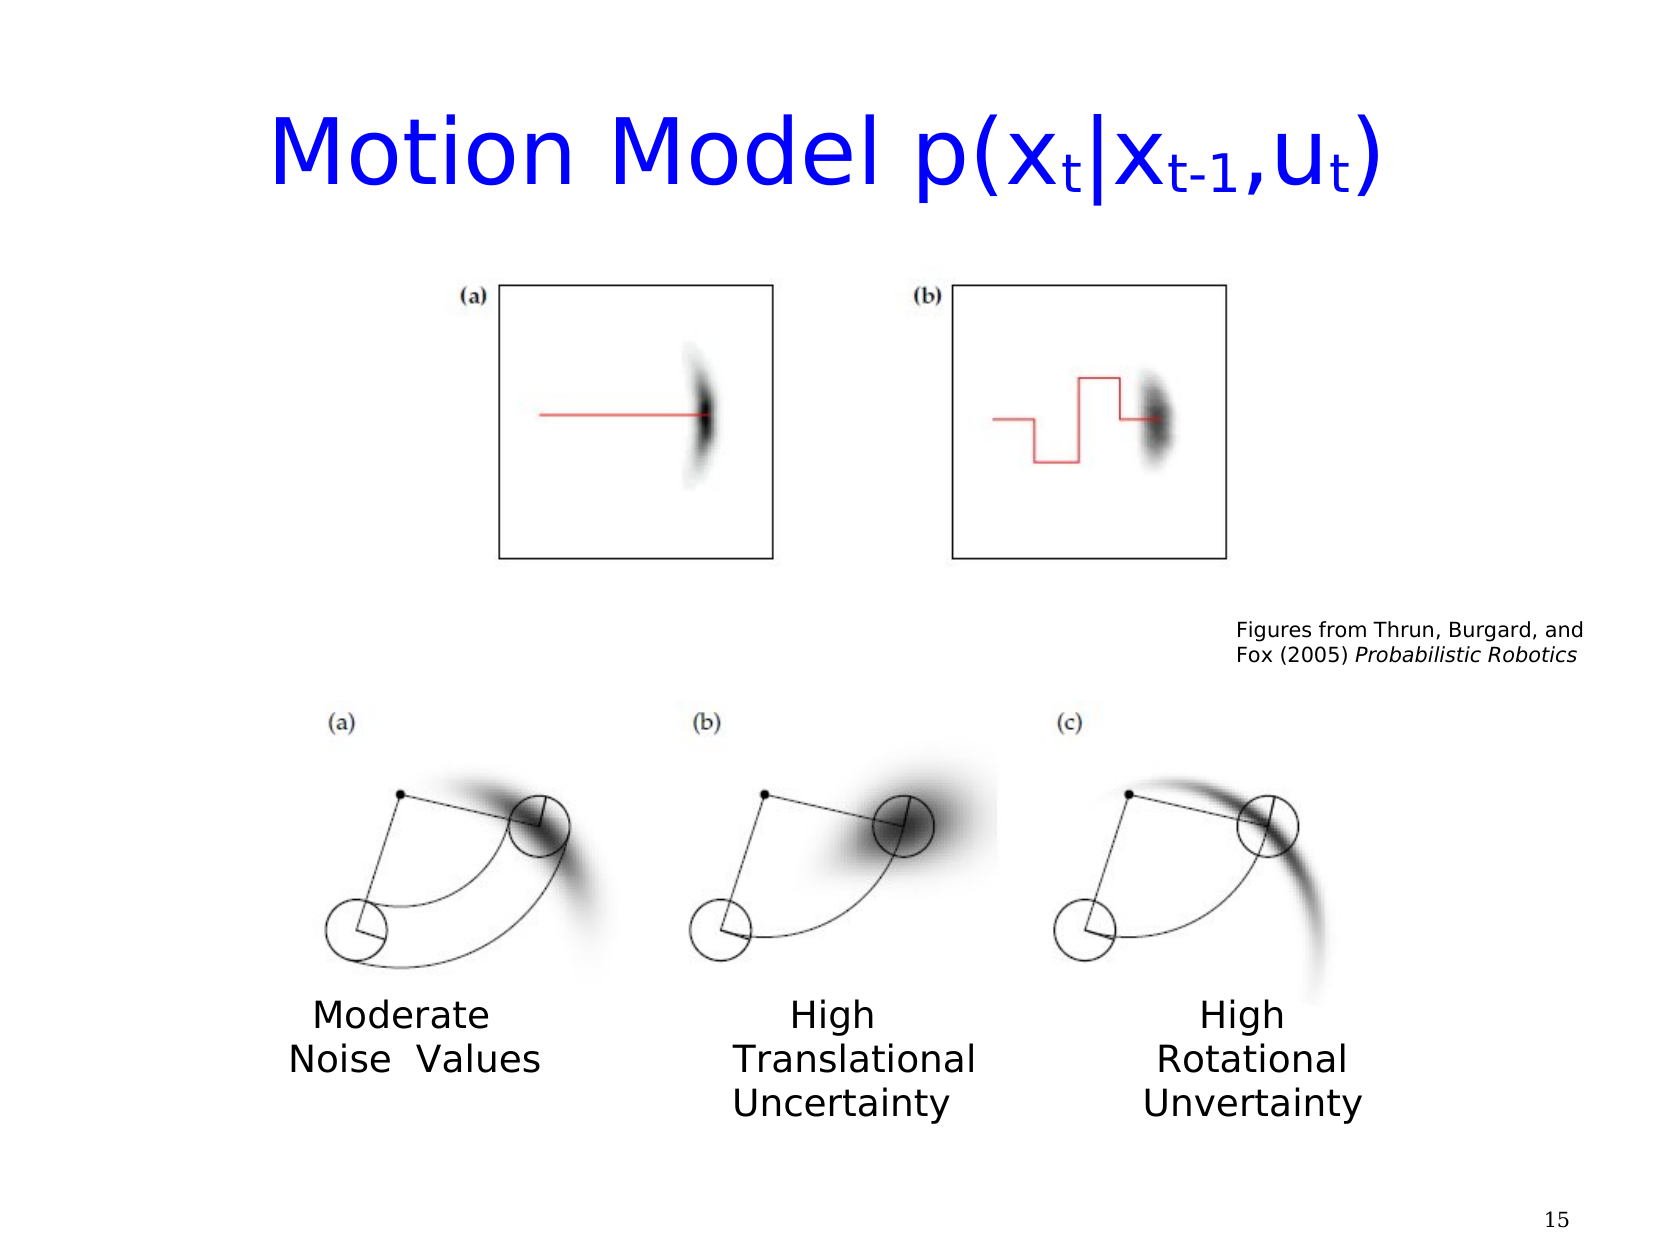

# Motion Model p(xt|xt-1,ut)
Figures from Thrun, Burgard, and Fox (2005) Probabilistic Robotics
 Moderate High High
Noise Values Translational Rotational
 Uncertainty Unvertainty
15